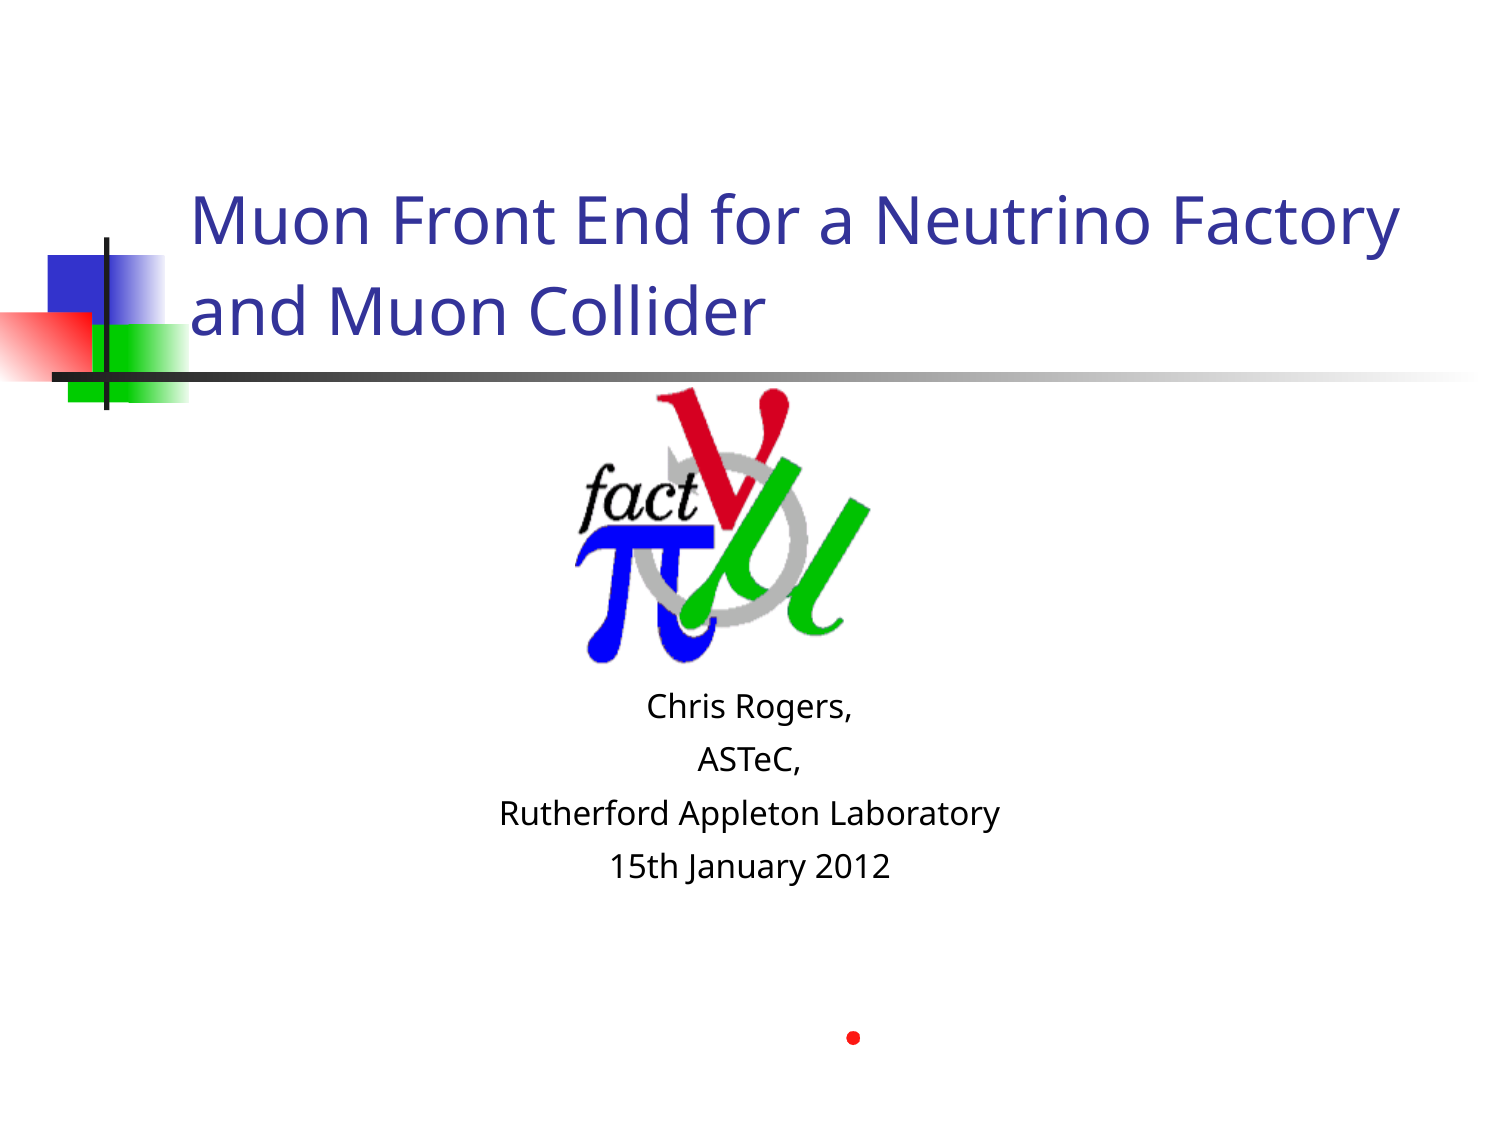

# Muon Front End for a Neutrino Factory and Muon Collider
Chris Rogers,
ASTeC,
Rutherford Appleton Laboratory
15th January 2012